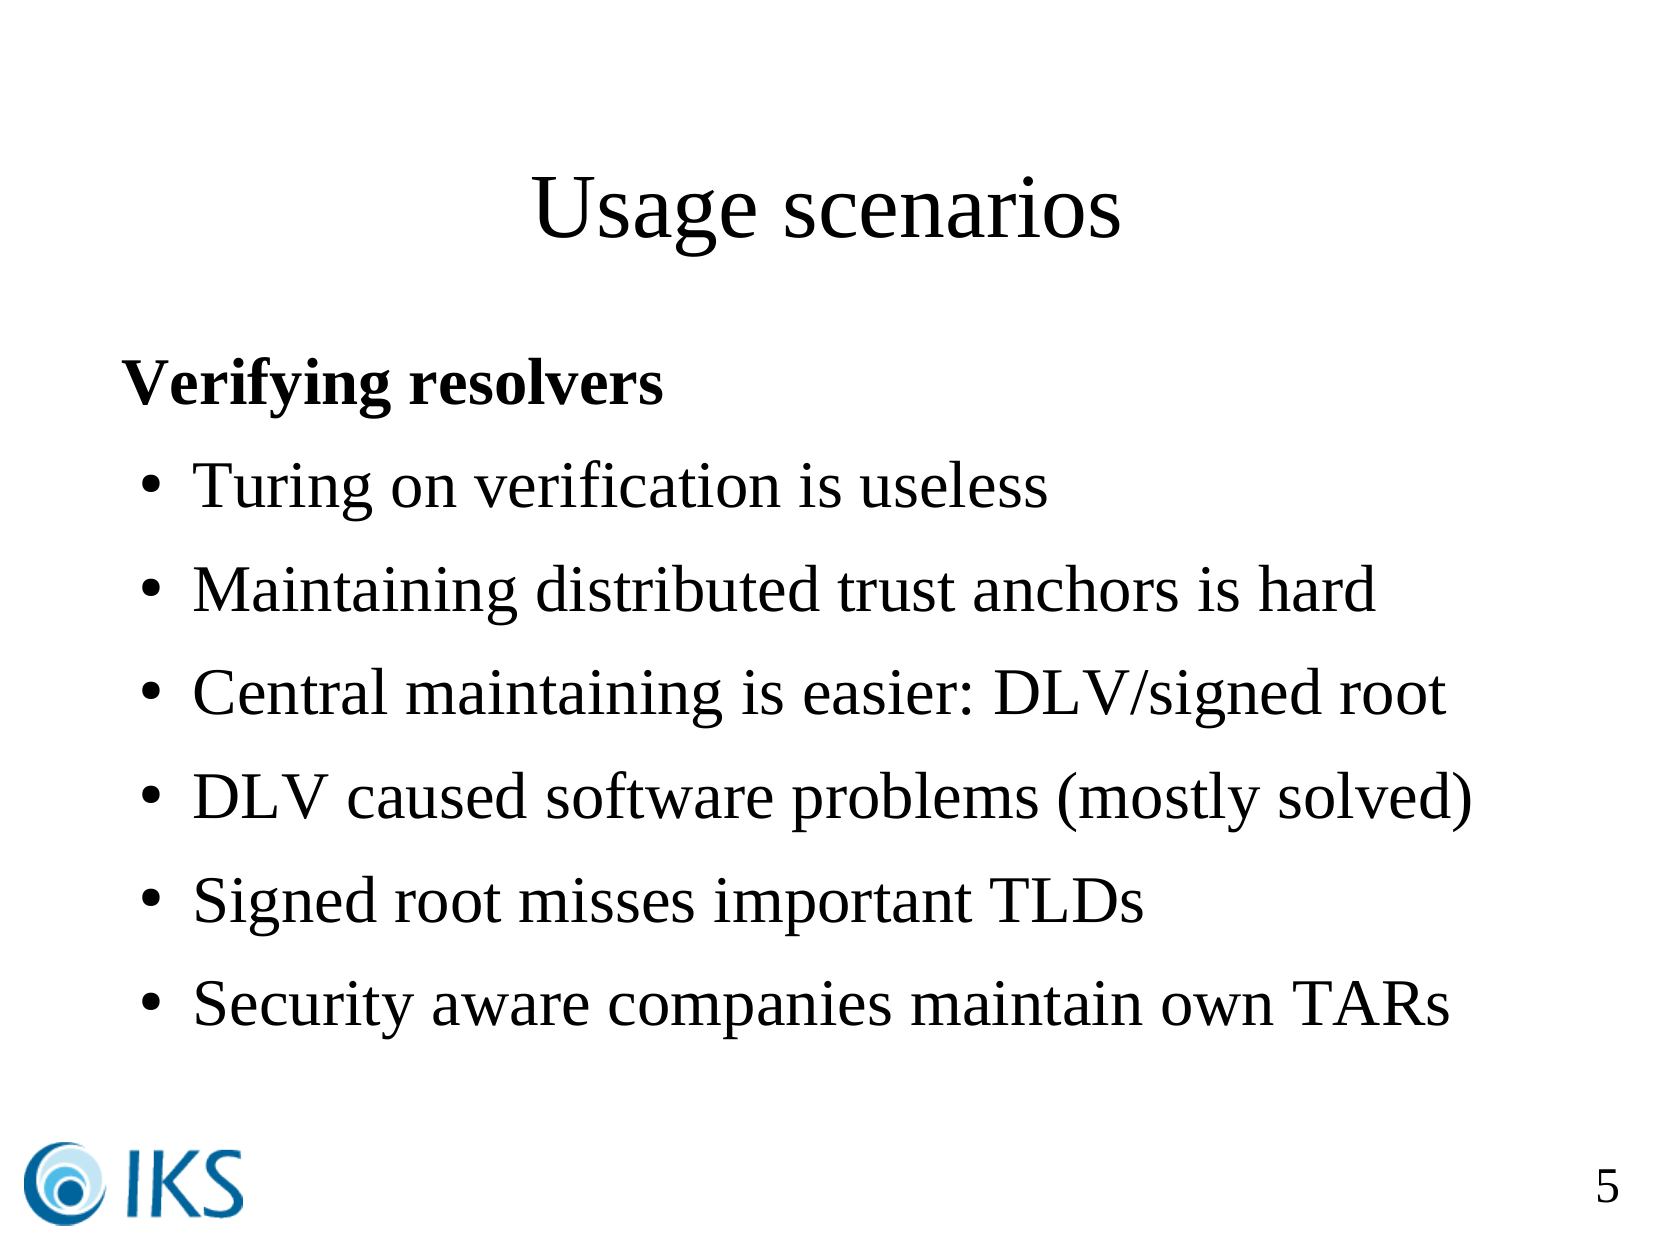

# Usage scenarios
Verifying resolvers
Turing on verification is useless
Maintaining distributed trust anchors is hard
Central maintaining is easier: DLV/signed root
DLV caused software problems (mostly solved)
Signed root misses important TLDs
Security aware companies maintain own TARs